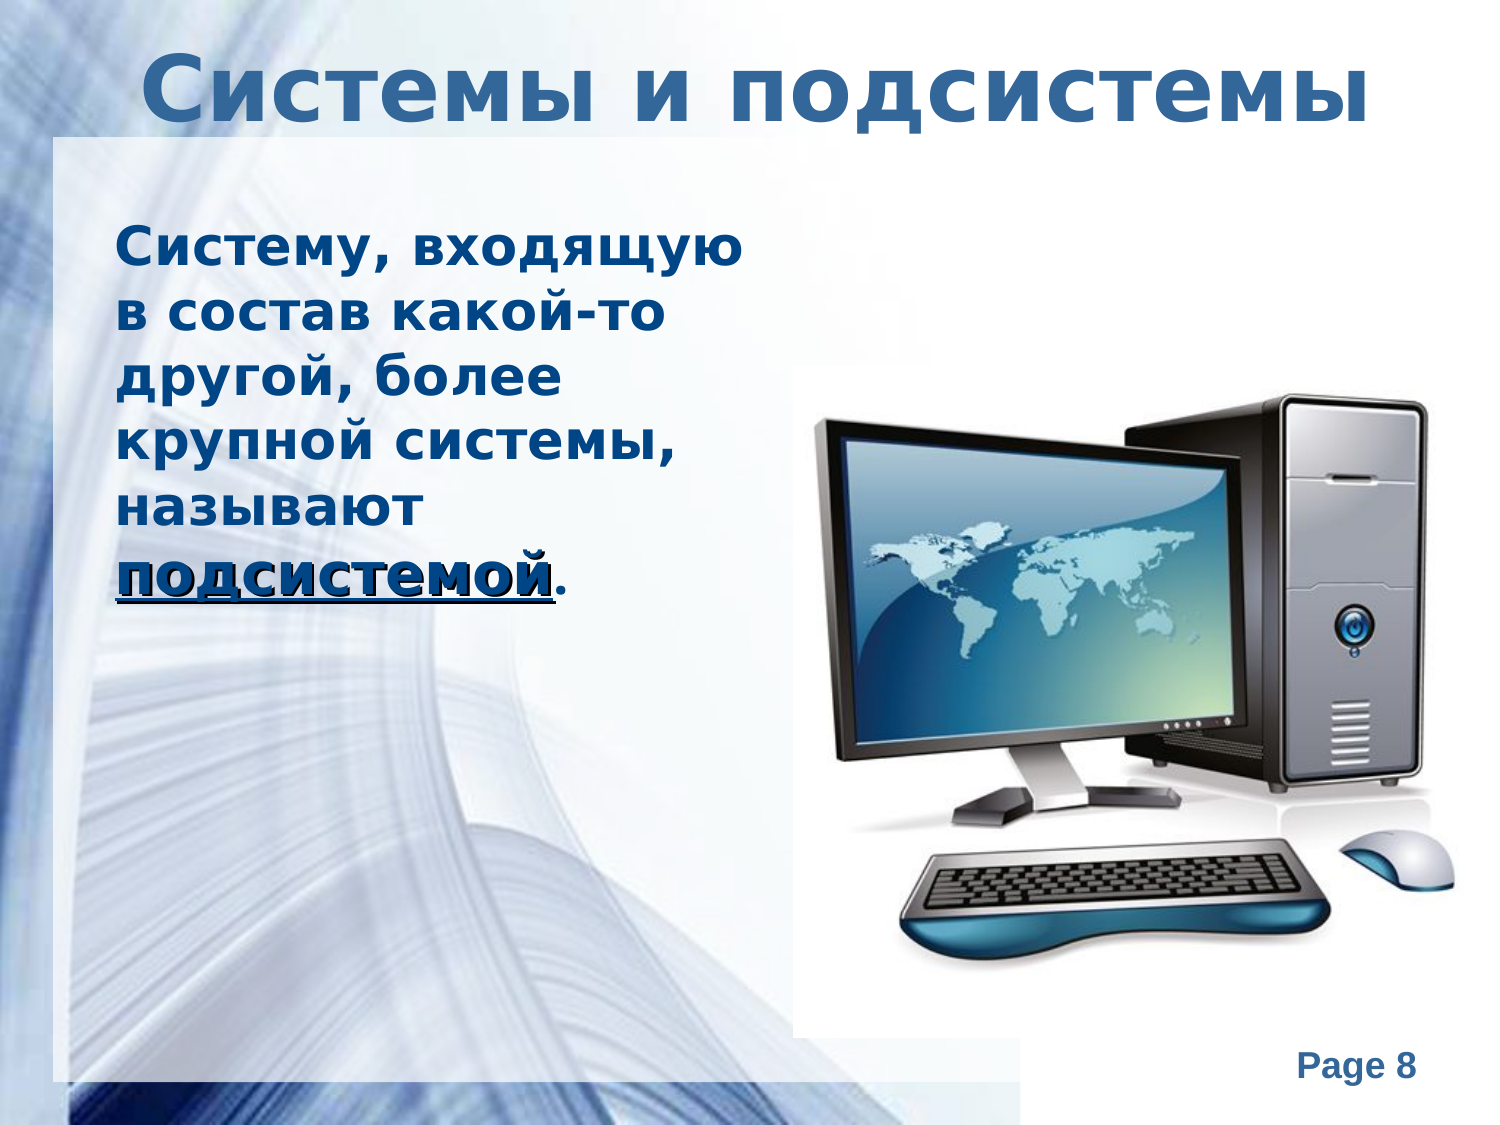

Системы и подсистемы
Систему, входящую в состав какой-то другой, более крупной системы, называют подсистемой.